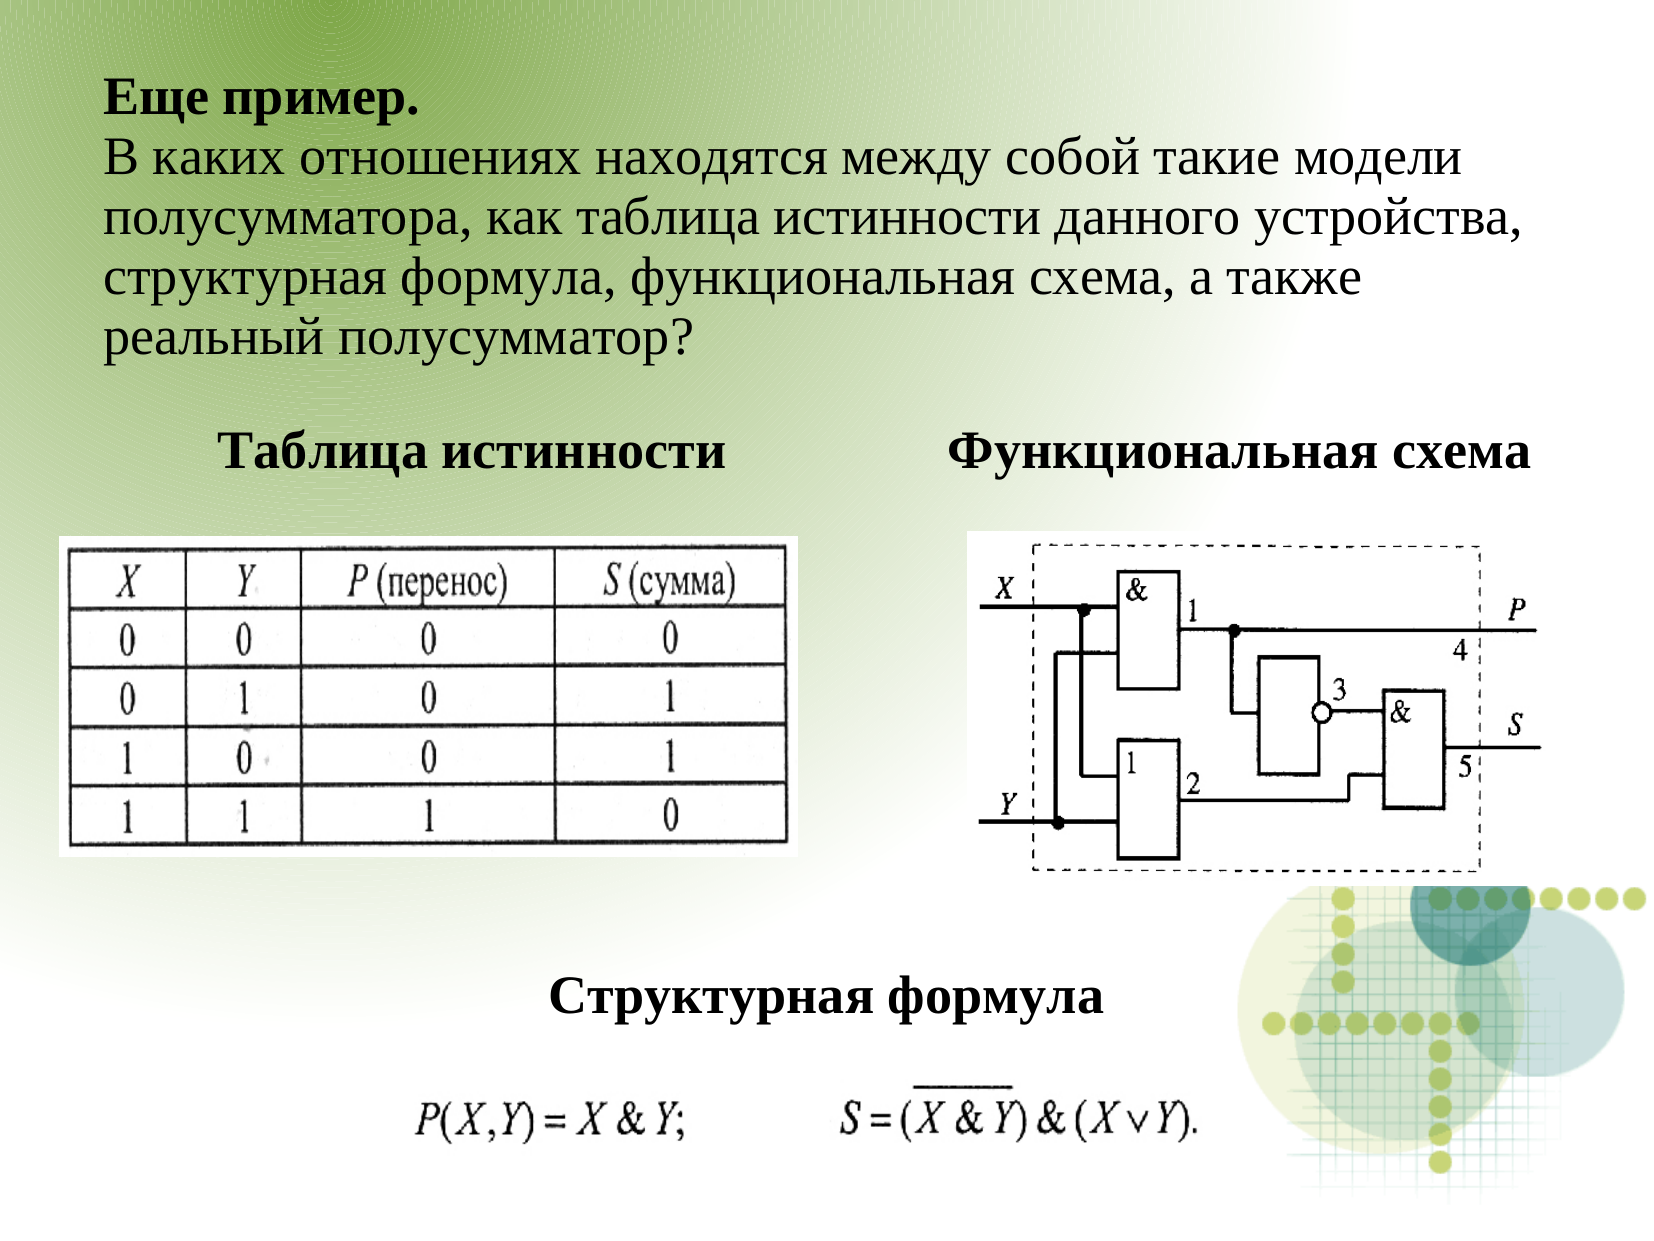

Еще пример.
В каких отношениях находятся между собой такие модели полусумматора, как таблица истинности данного устройства, структурная формула, функциональная схема, а также реальный полусумматор?
Таблица истинности
Функциональная схема
Структурная формула